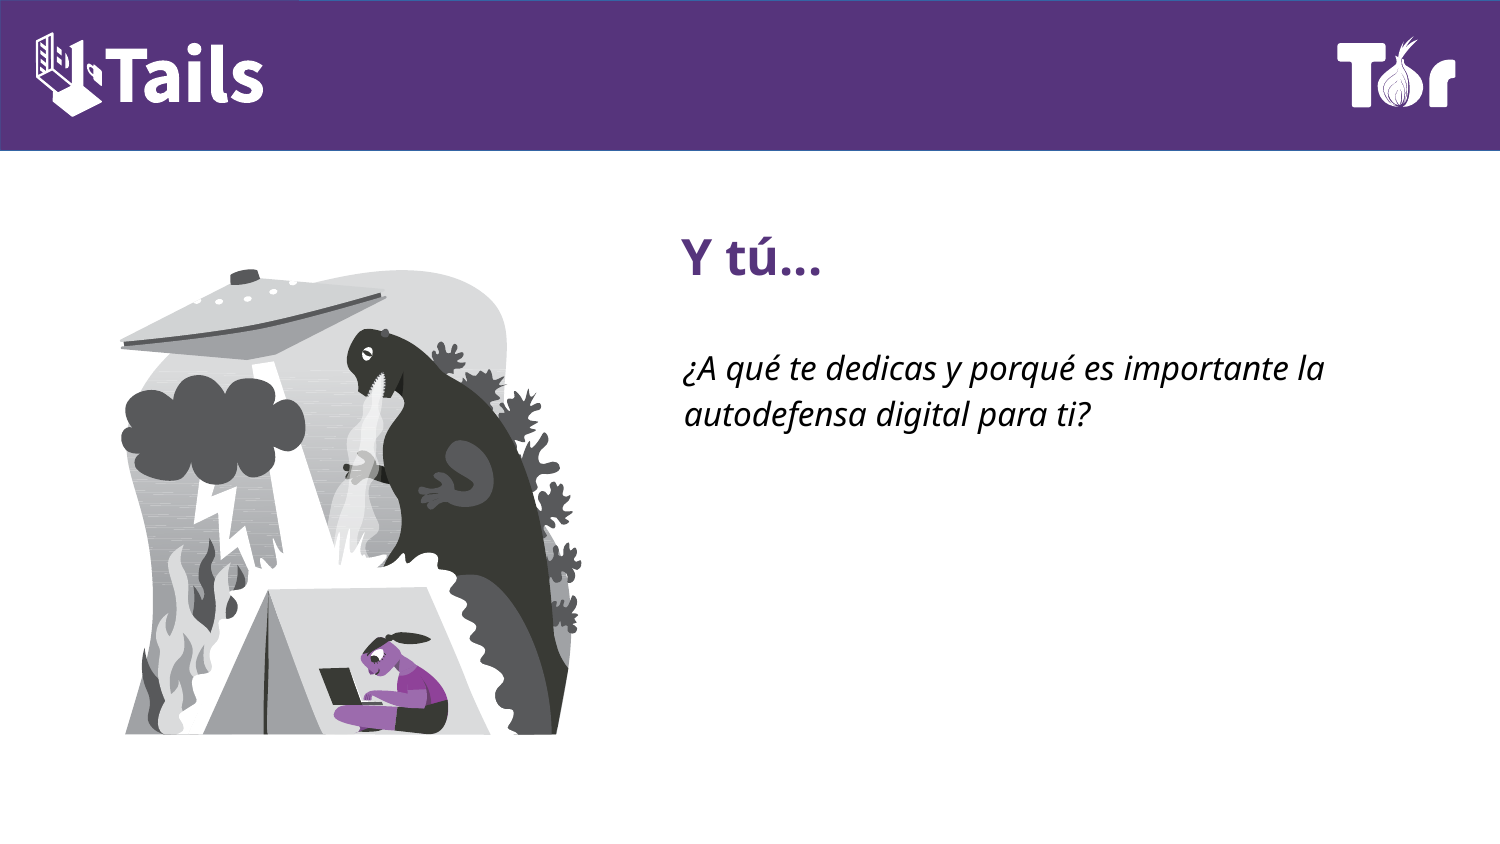

# Y tú...
¿A qué te dedicas y porqué es importante la autodefensa digital para ti?